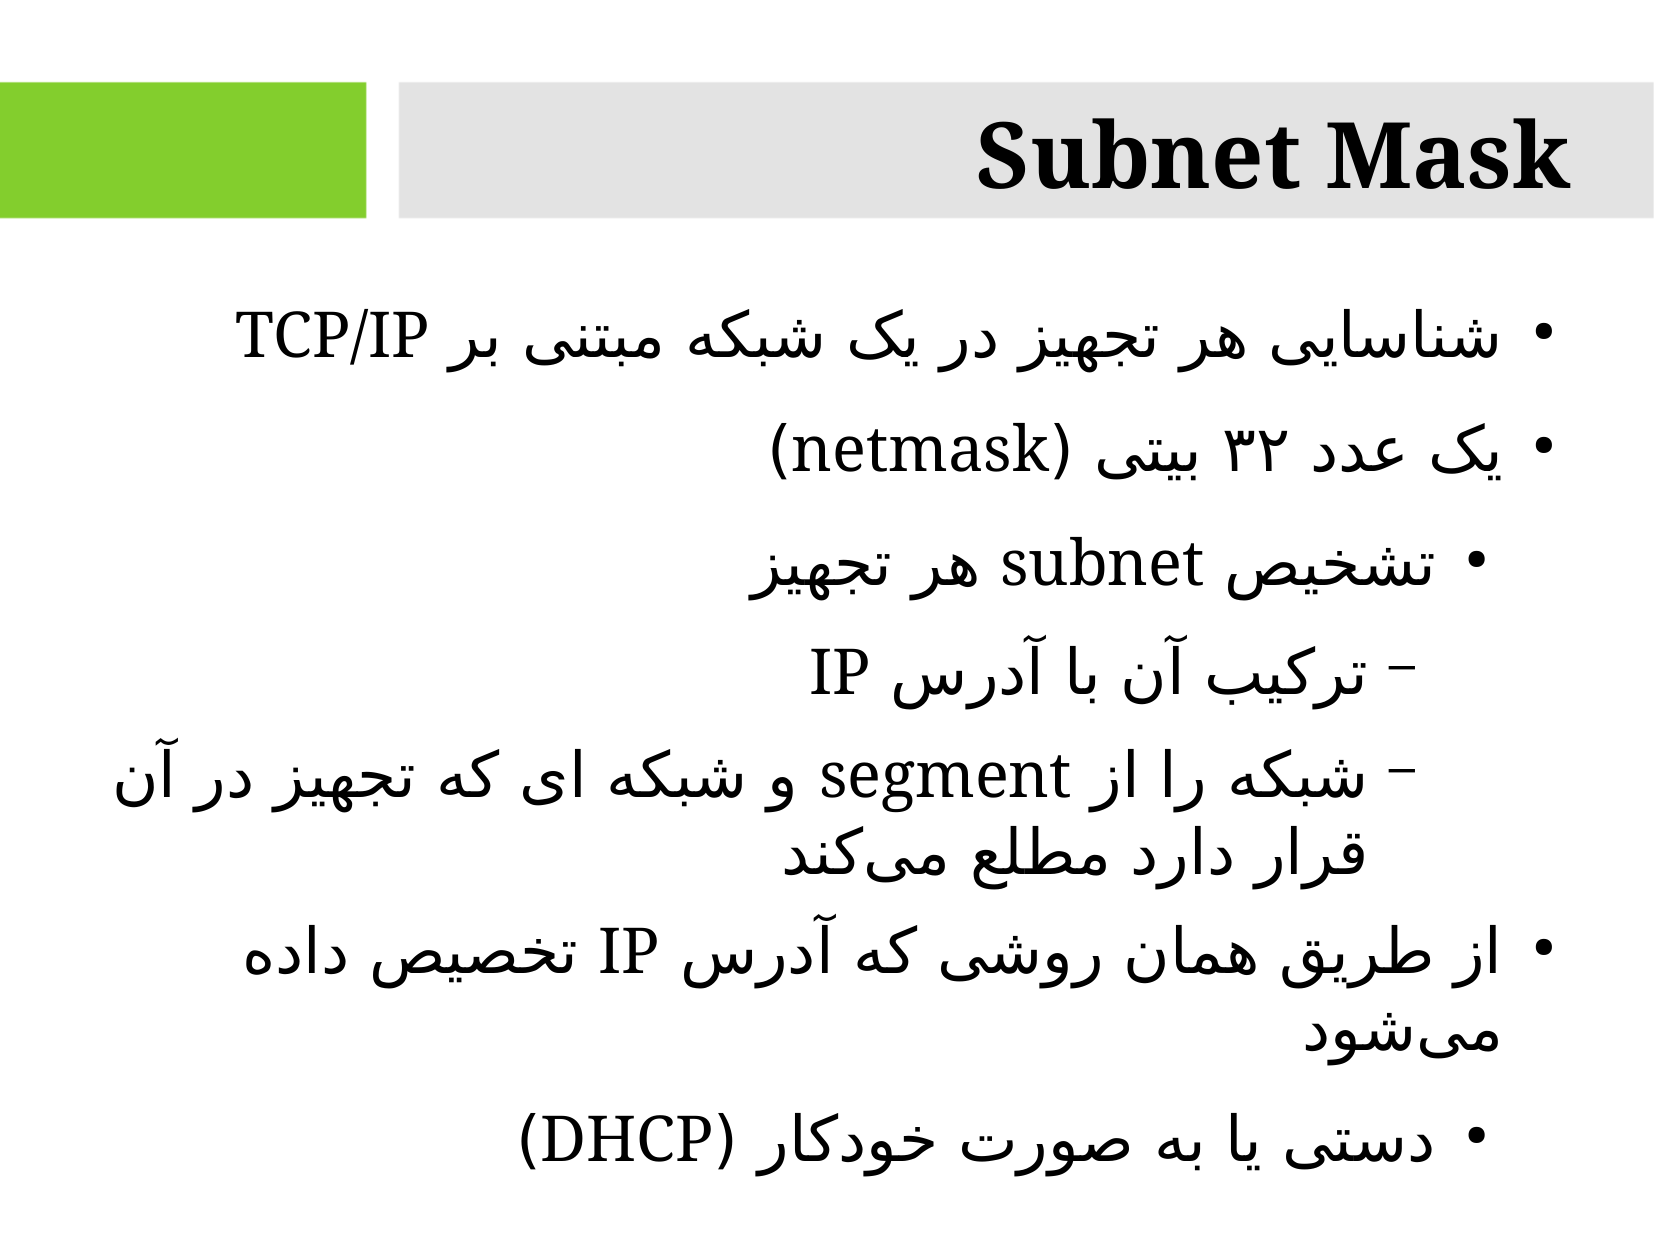

# Subnet Mask
شناسایی هر تجهیز در یک شبکه مبتنی بر TCP/IP
یک عدد ۳۲ بیتی (netmask)
تشخیص subnet هر تجهیز
ترکیب آن با آدرس IP
شبکه را از segment و شبکه ای که تجهیز در آن قرار دارد مطلع می‌کند
از طریق همان روشی که آدرس IP تخصیص داده می‌شود
دستی یا به صورت خودکار (DHCP)